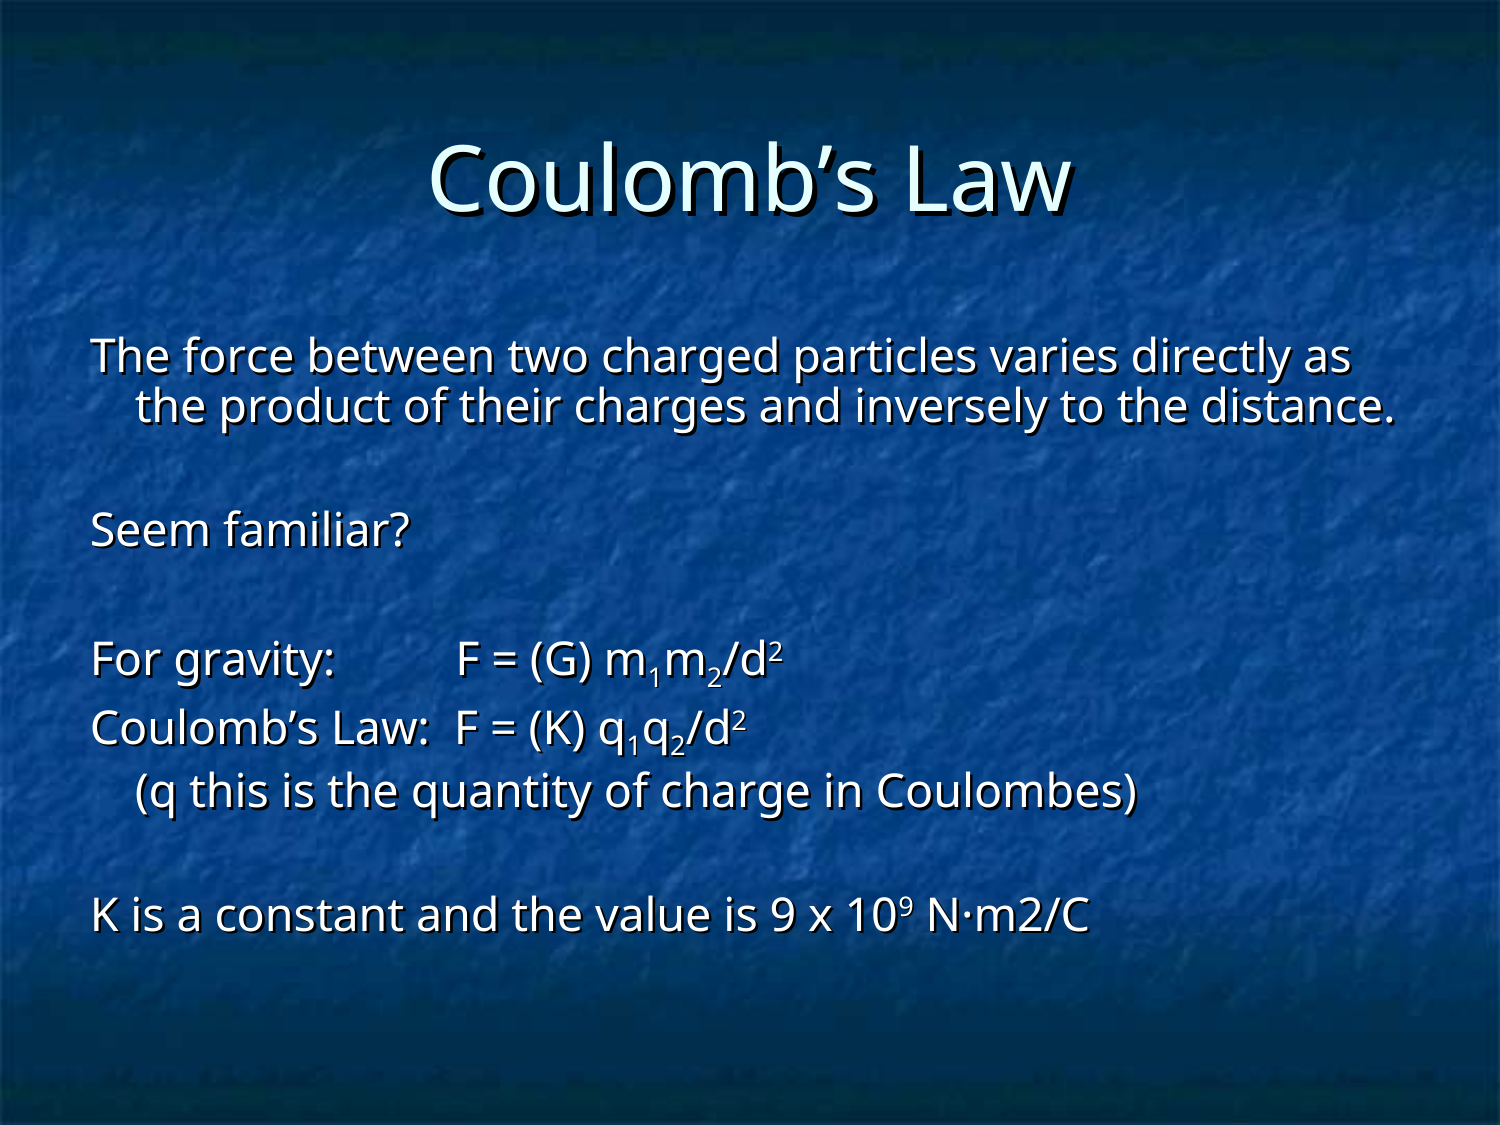

# Coulomb’s Law
The force between two charged particles varies directly as the product of their charges and inversely to the distance.
Seem familiar?
For gravity: F = (G) m1m2/d2
Coulomb’s Law: F = (K) q1q2/d2
	(q this is the quantity of charge in Coulombes)
K is a constant and the value is 9 x 109 N·m2/C